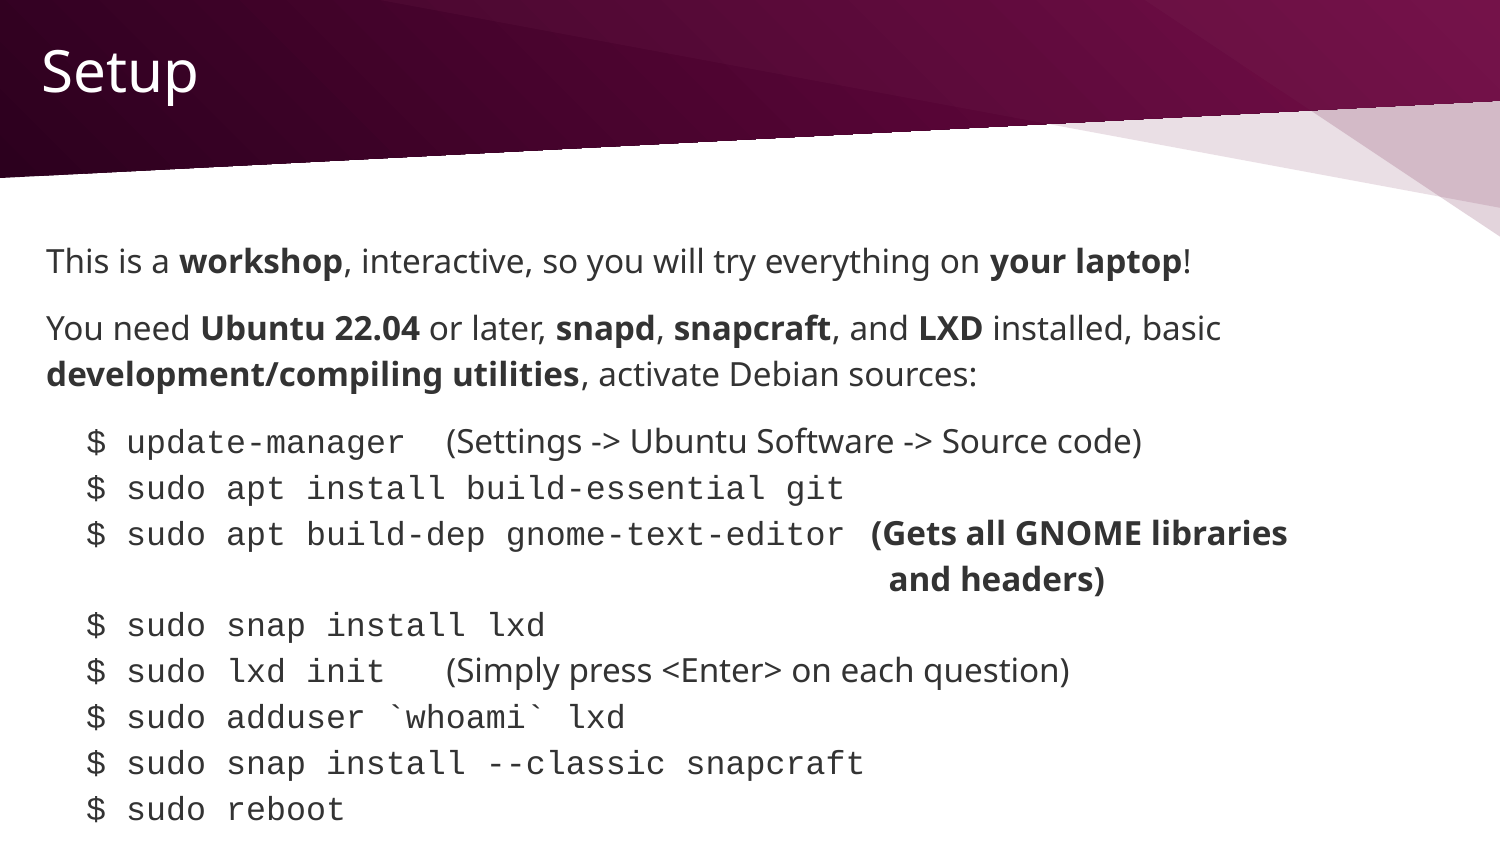

Setup
# This is a workshop, interactive, so you will try everything on your laptop!
You need Ubuntu 22.04 or later, snapd, snapcraft, and LXD installed, basic development/compiling utilities, activate Debian sources:
 $ update-manager (Settings -> Ubuntu Software -> Source code)
 $ sudo apt install build-essential git
 $ sudo apt build-dep gnome-text-editor	(Gets all GNOME libraries
											 and headers)
 $ sudo snap install lxd
 $ sudo lxd init (Simply press <Enter> on each question)
 $ sudo adduser `whoami` lxd
 $ sudo snap install --classic snapcraft
 $ sudo reboot